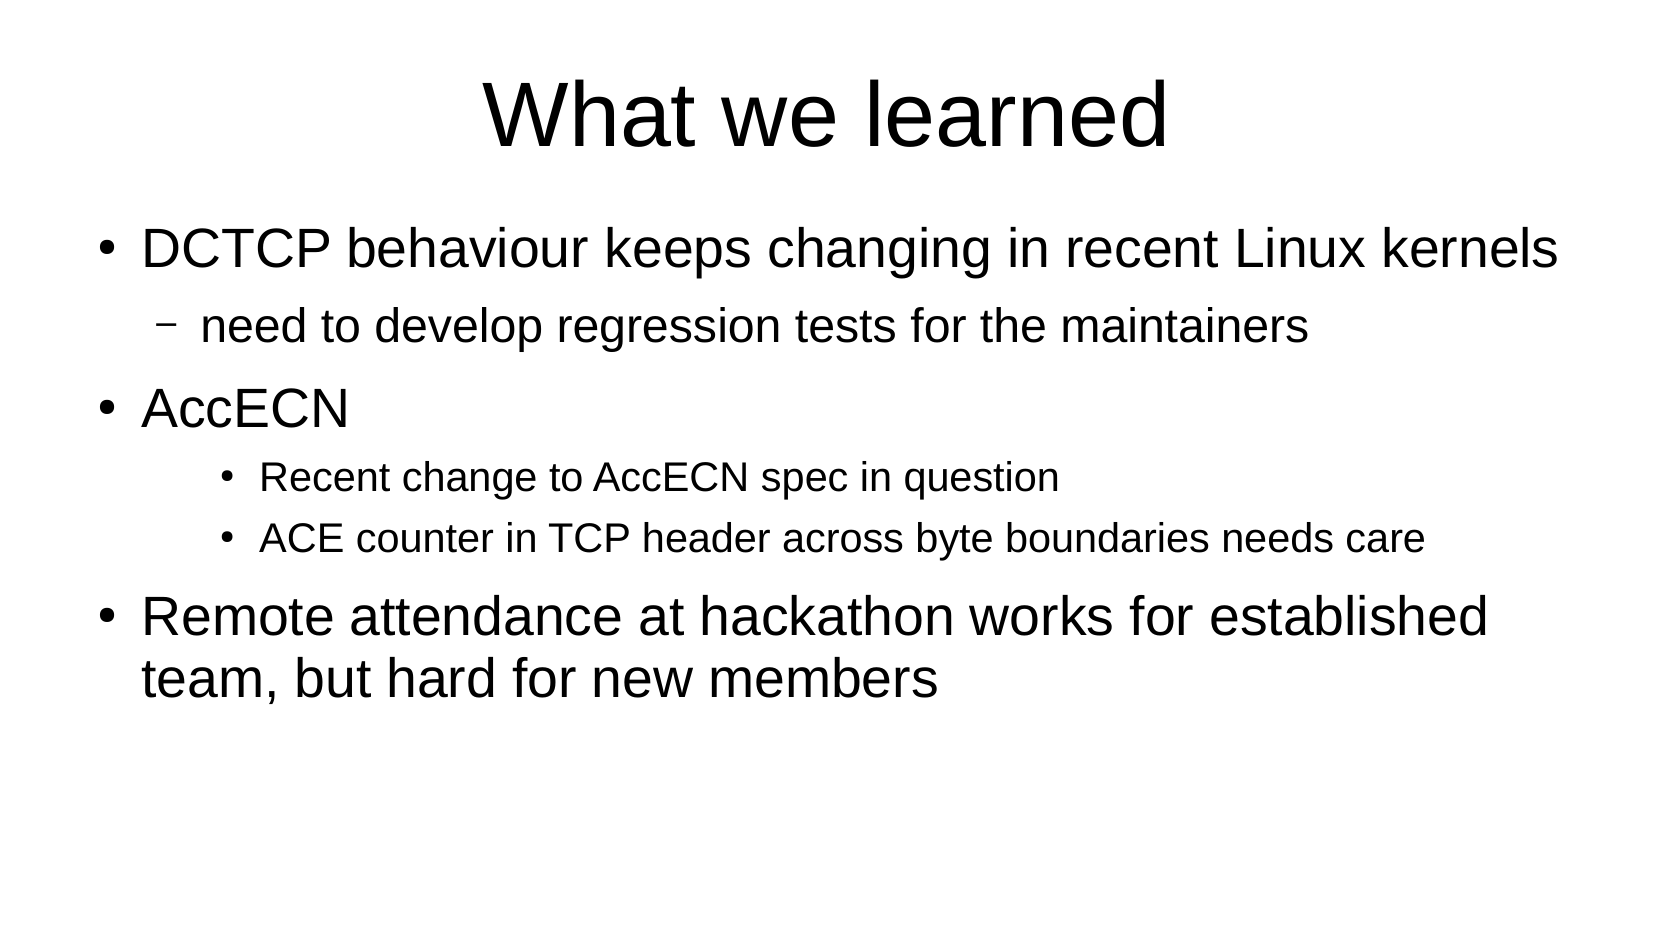

# What we learned
DCTCP behaviour keeps changing in recent Linux kernels
need to develop regression tests for the maintainers
AccECN
Recent change to AccECN spec in question
ACE counter in TCP header across byte boundaries needs care
Remote attendance at hackathon works for established team, but hard for new members